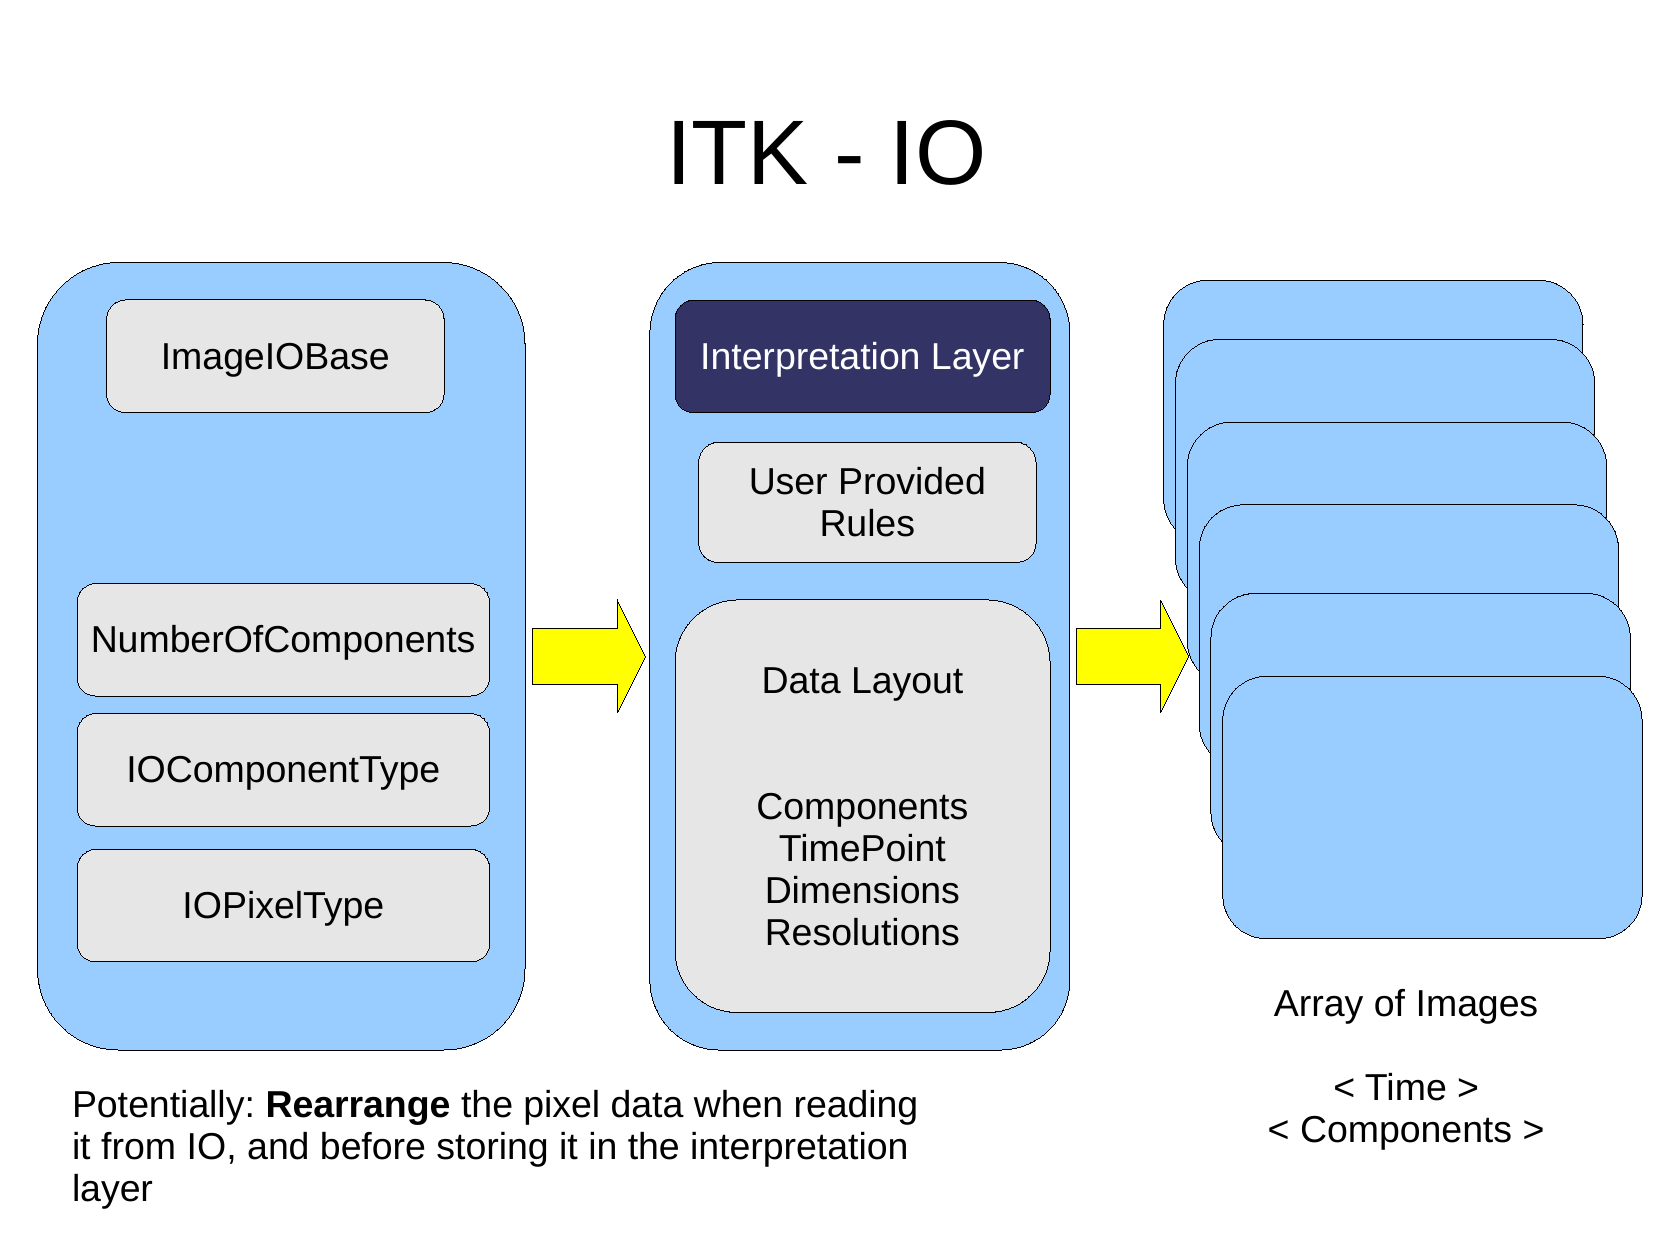

# ITK - IO
ImageIOBase
Interpretation Layer
User Provided
Rules
NumberOfComponents
Data Layout
Components
TimePoint
Dimensions
Resolutions
IOComponentType
IOPixelType
Array of Images
< Time >
< Components >
Potentially: Rearrange the pixel data when reading it from IO, and before storing it in the interpretation layer